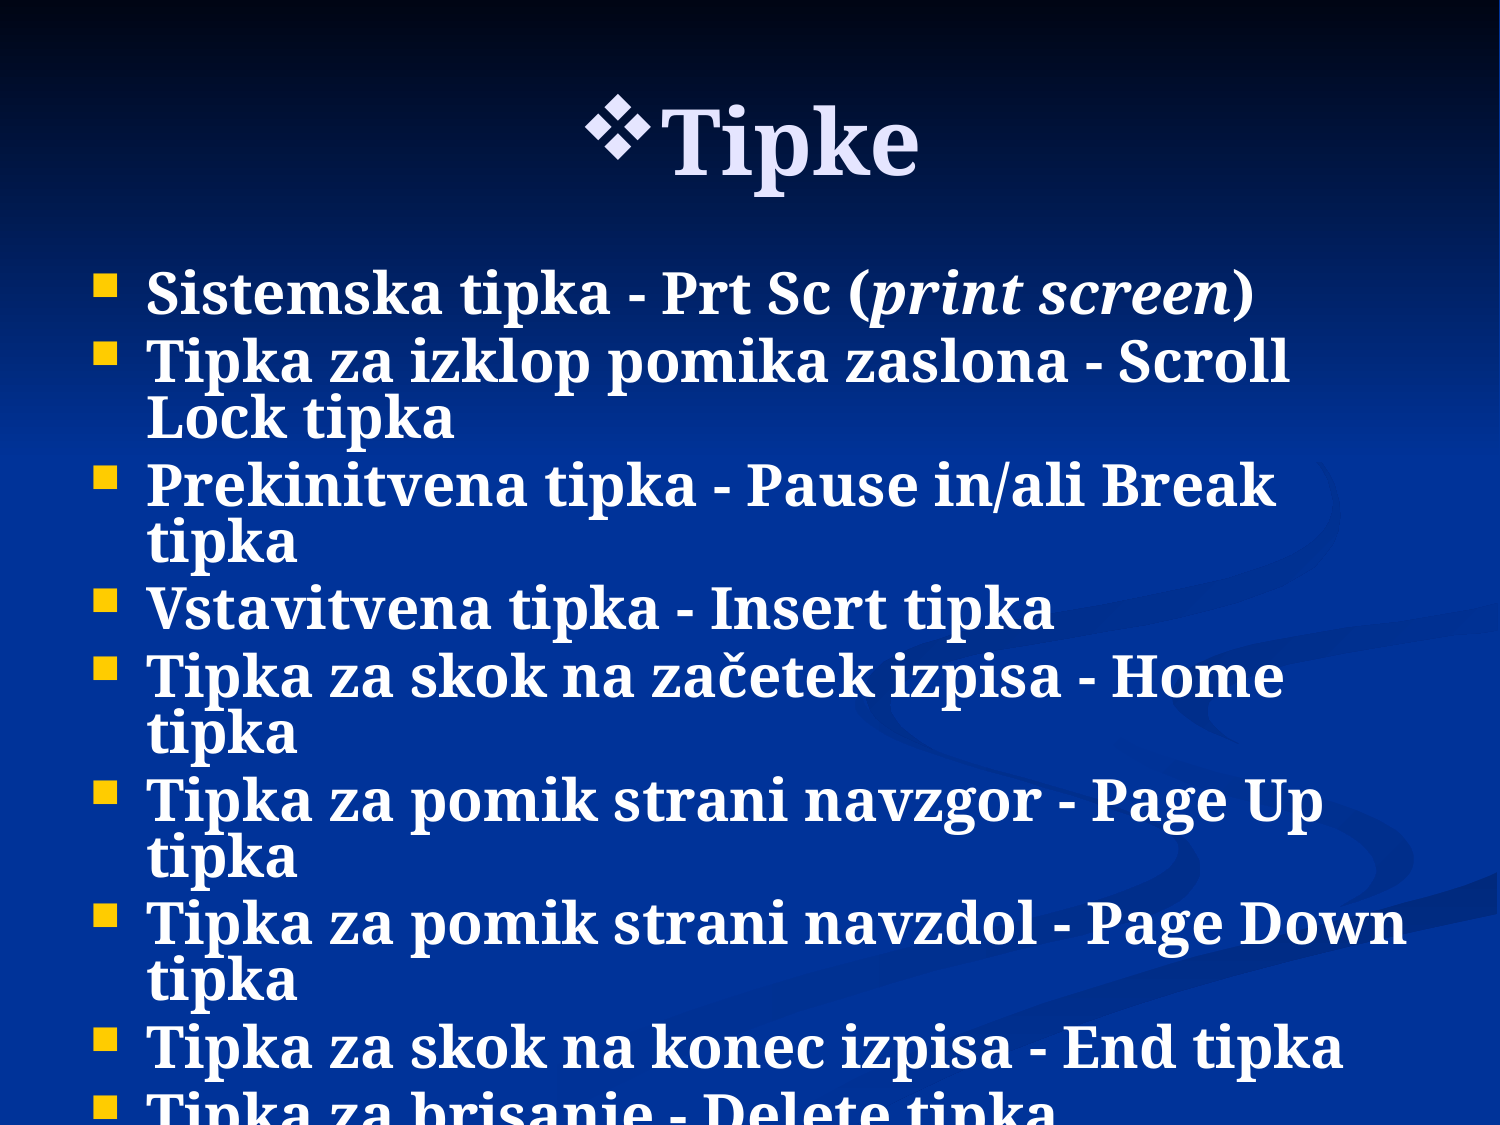

# Tipke
Sistemska tipka - Prt Sc (print screen)
Tipka za izklop pomika zaslona - Scroll Lock tipka
Prekinitvena tipka - Pause in/ali Break tipka
Vstavitvena tipka - Insert tipka
Tipka za skok na začetek izpisa - Home tipka
Tipka za pomik strani navzgor - Page Up tipka
Tipka za pomik strani navzdol - Page Down tipka
Tipka za skok na konec izpisa - End tipka
Tipka za brisanje - Delete tipka
Smerne tipke (tipke s puščicami)